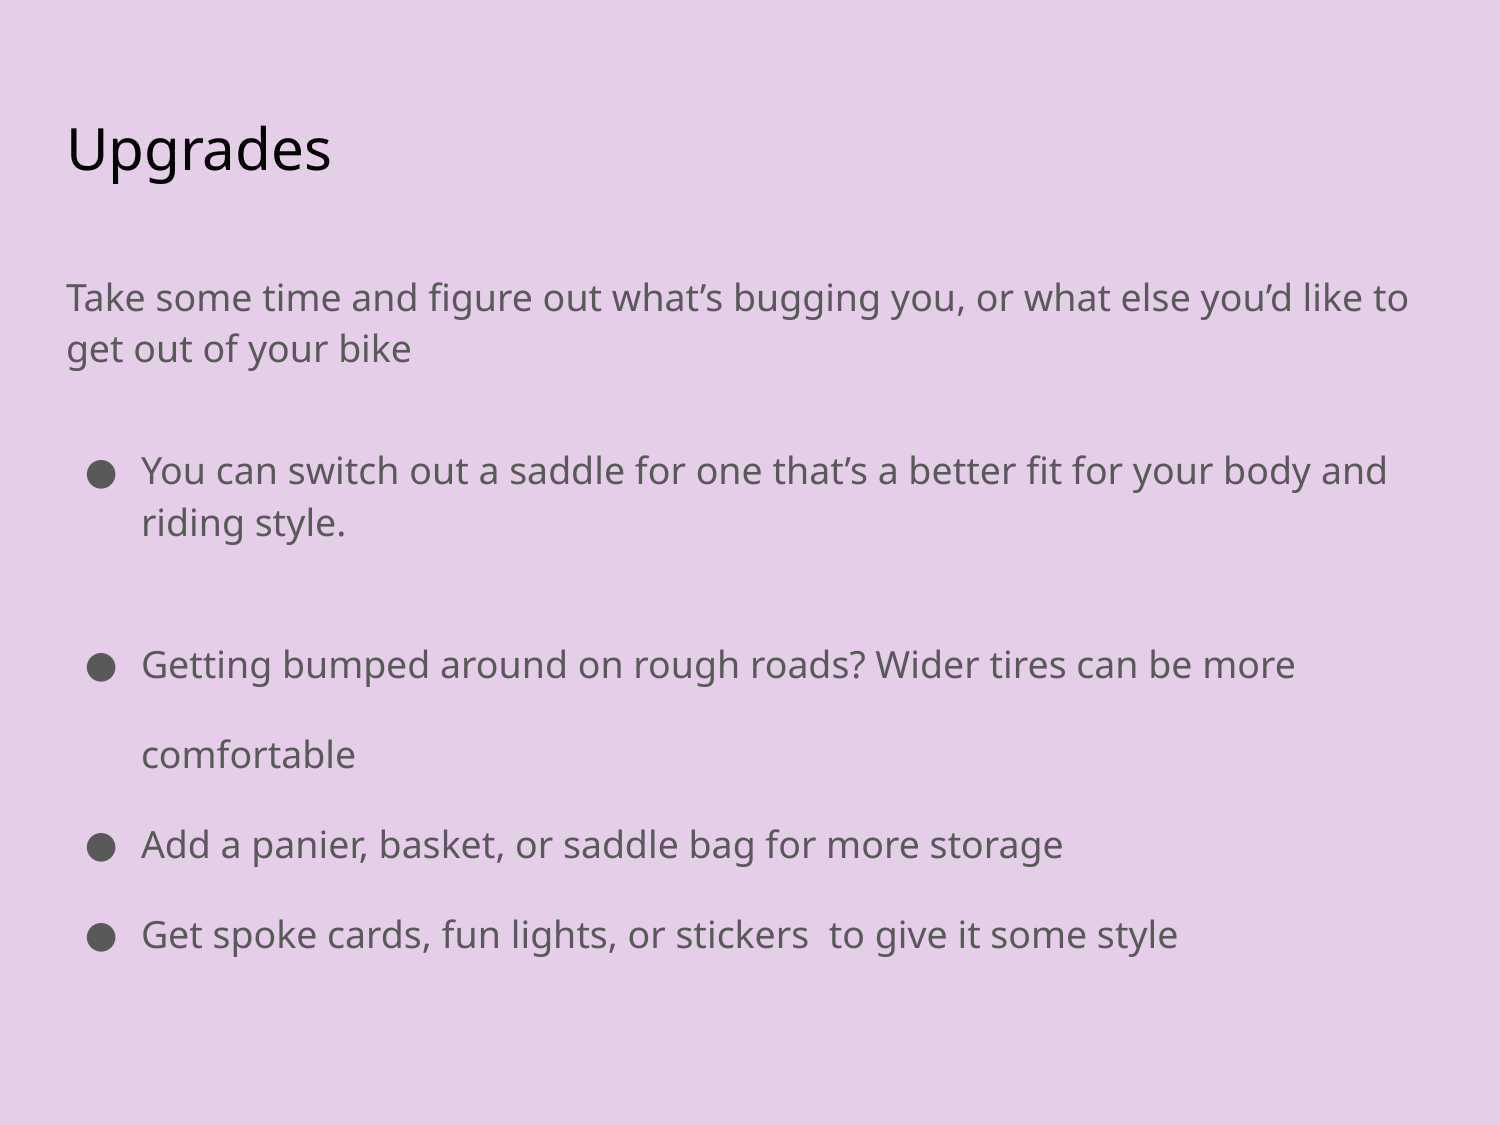

# Upgrades
Take some time and figure out what’s bugging you, or what else you’d like to get out of your bike
You can switch out a saddle for one that’s a better fit for your body and riding style.
Getting bumped around on rough roads? Wider tires can be more comfortable
Add a panier, basket, or saddle bag for more storage
Get spoke cards, fun lights, or stickers to give it some style